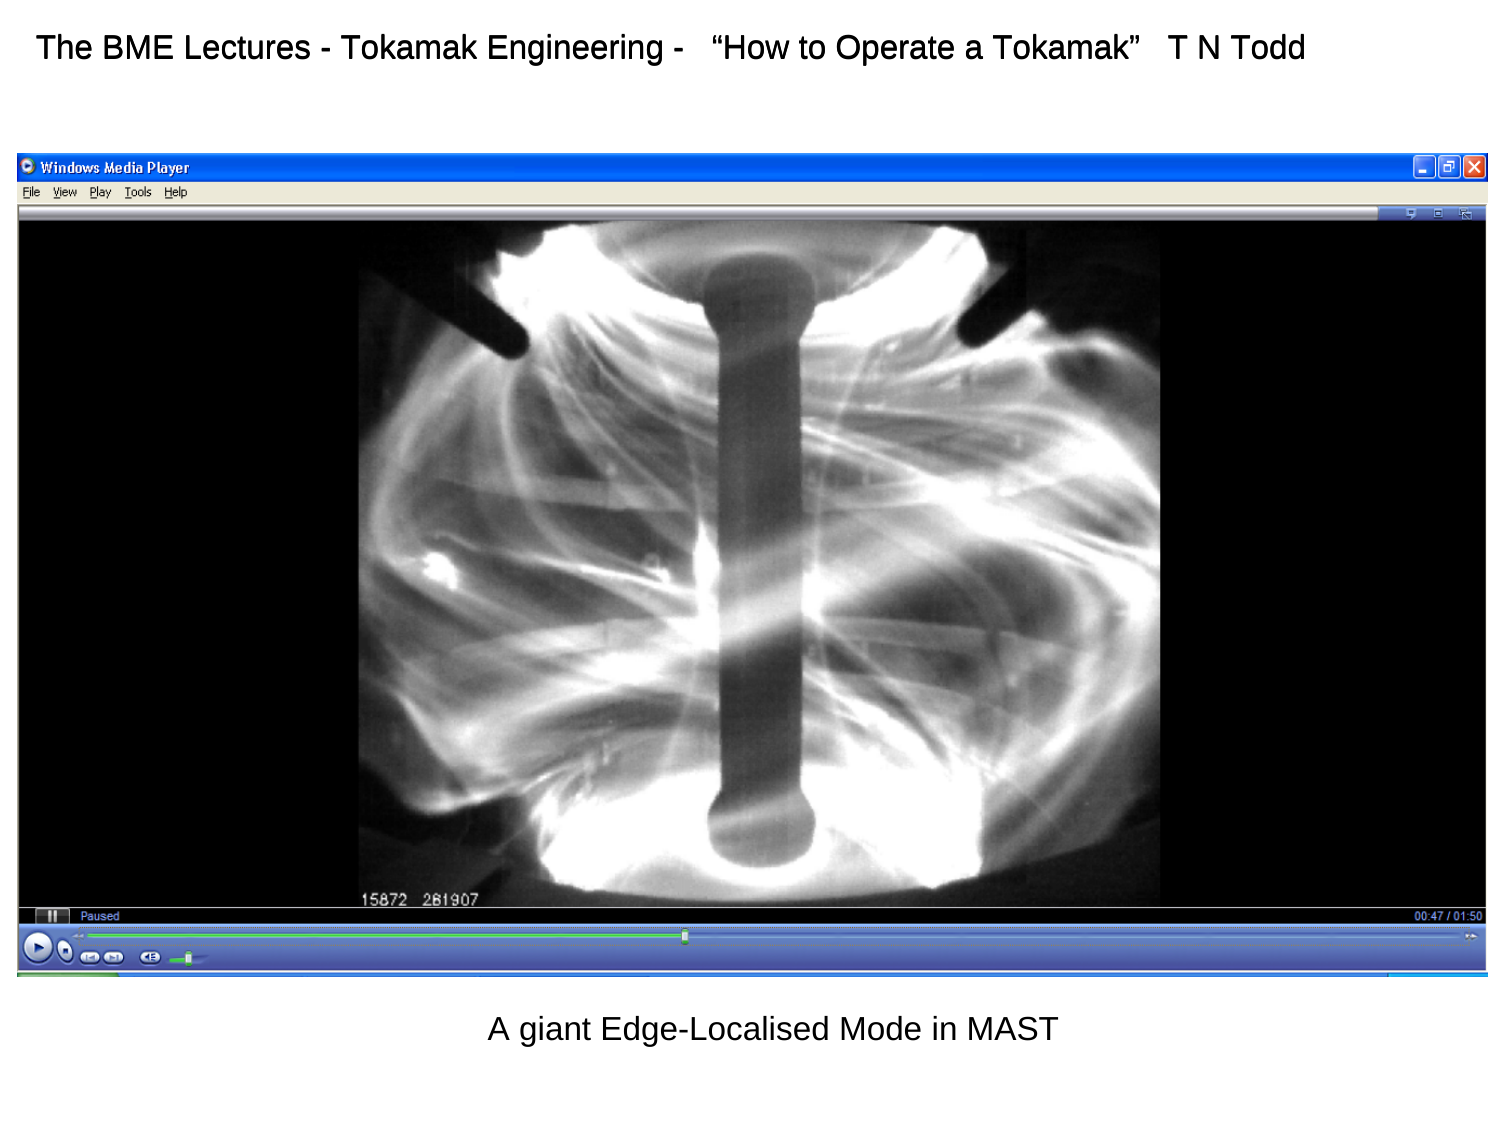

The BME Lectures - Tokamak Engineering - “How to Operate a Tokamak” T N Todd
End
A giant Edge-Localised Mode in MAST